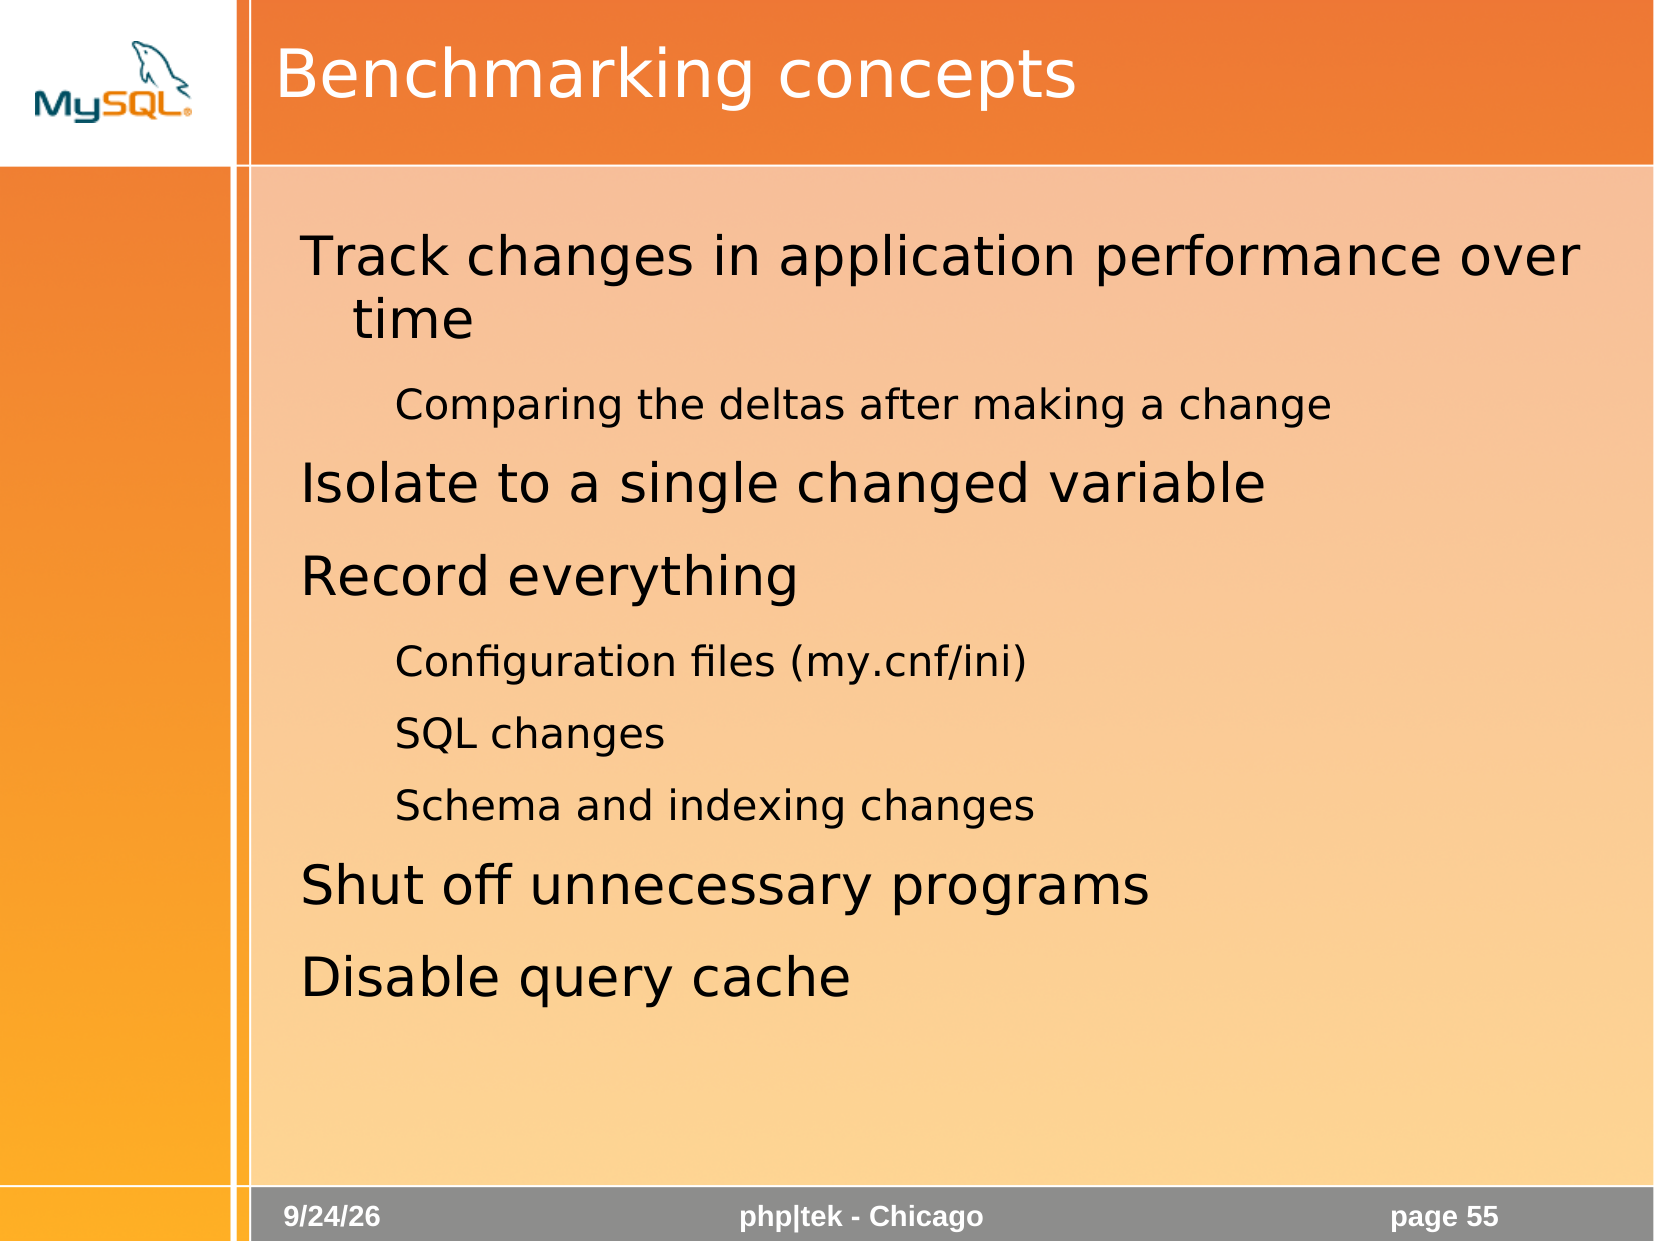

# Benchmarking concepts
Track changes in application performance over time
Comparing the deltas after making a change
Isolate to a single changed variable
Record everything
Configuration files (my.cnf/ini)
SQL changes
Schema and indexing changes
Shut off unnecessary programs
Disable query cache